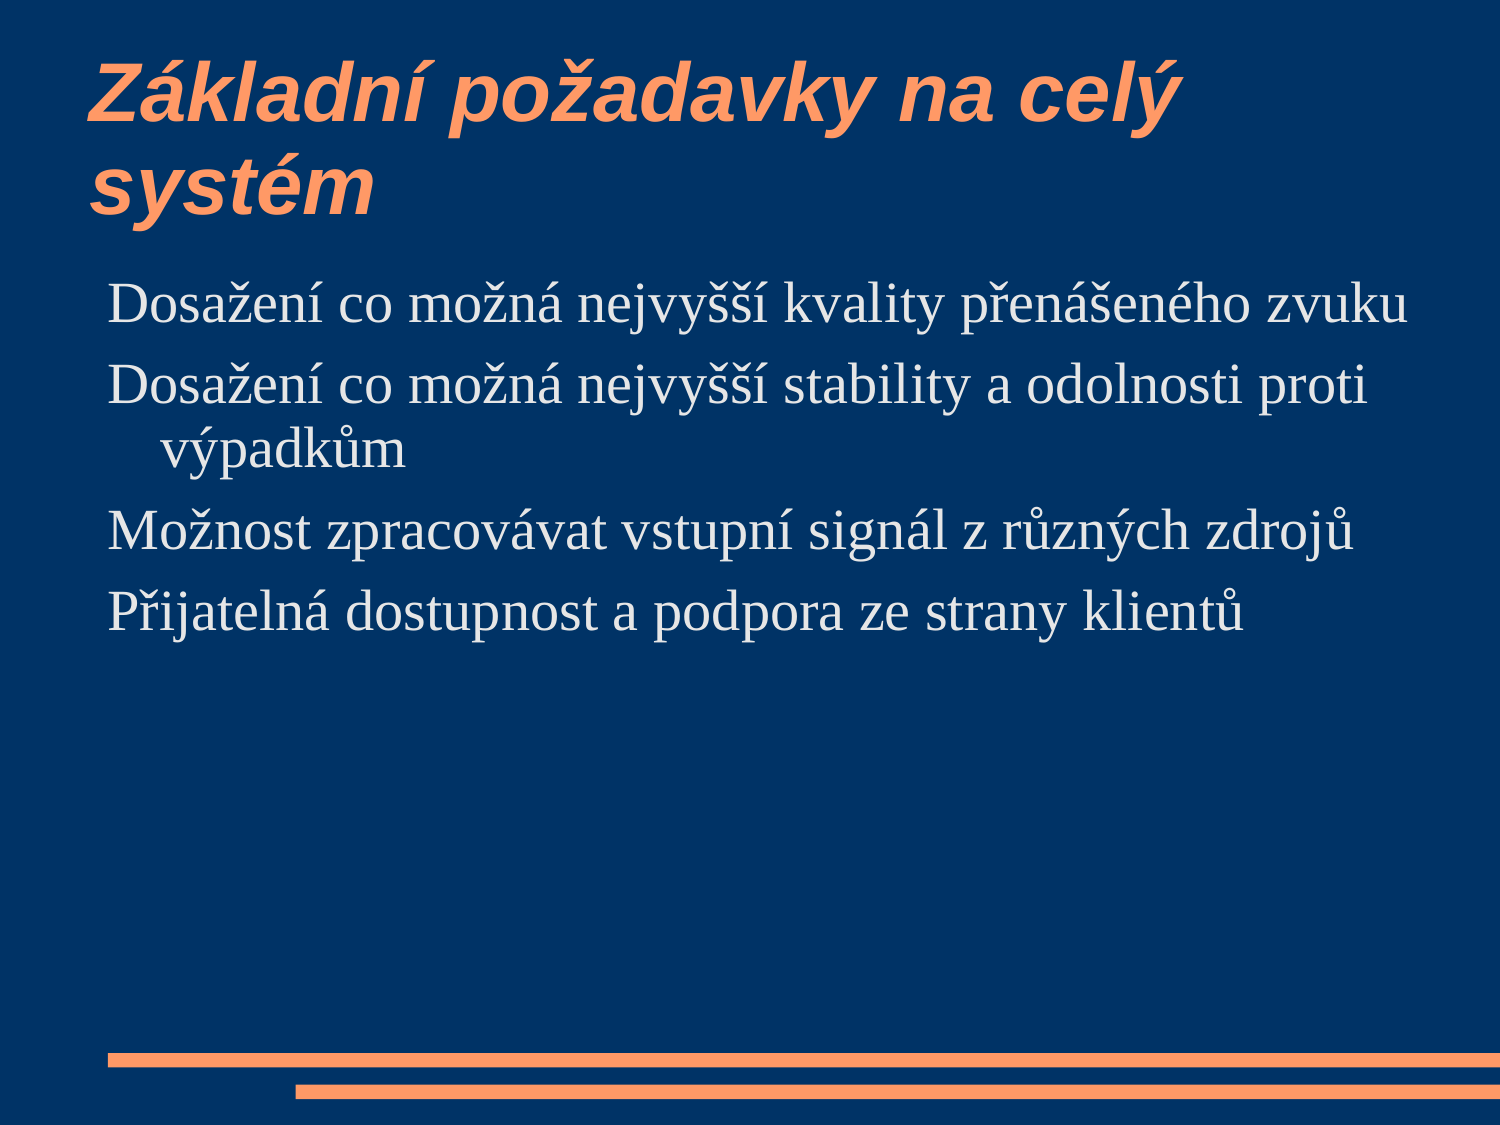

# Základní požadavky na celý systém
Dosažení co možná nejvyšší kvality přenášeného zvuku
Dosažení co možná nejvyšší stability a odolnosti proti výpadkům
Možnost zpracovávat vstupní signál z různých zdrojů
Přijatelná dostupnost a podpora ze strany klientů